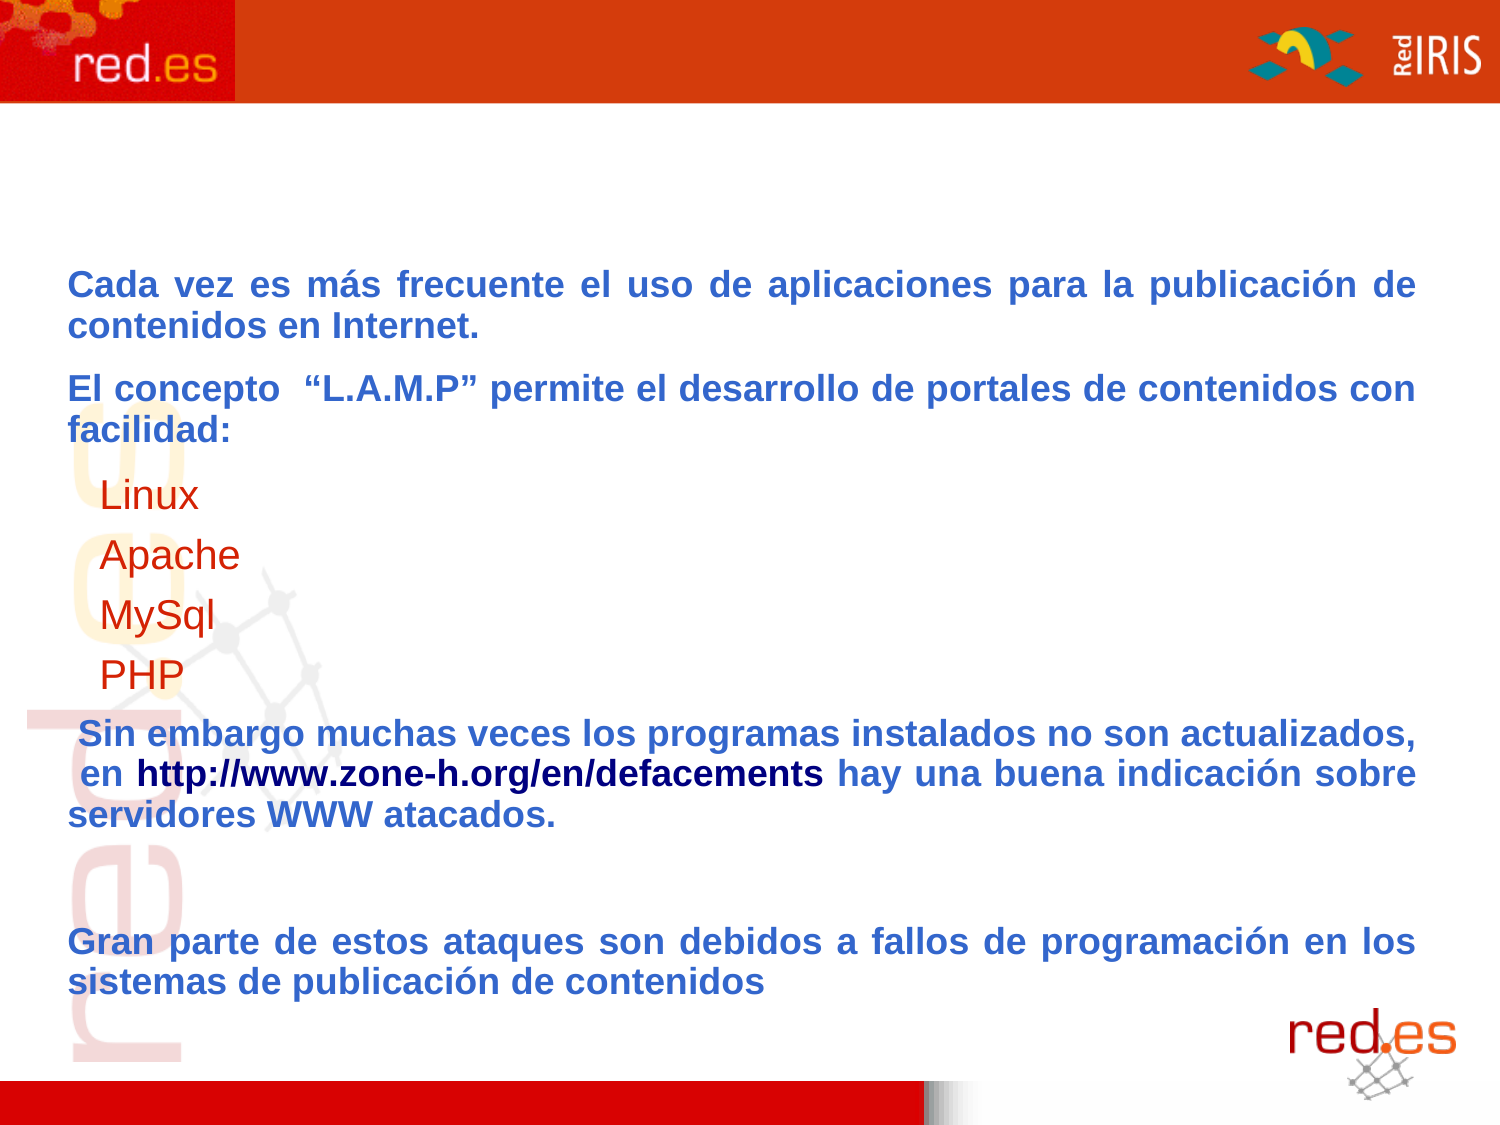

#
Cada vez es más frecuente el uso de aplicaciones para la publicación de contenidos en Internet.
El concepto “L.A.M.P” permite el desarrollo de portales de contenidos con facilidad:
Linux
Apache
MySql
PHP
 Sin embargo muchas veces los programas instalados no son actualizados, en http://www.zone-h.org/en/defacements hay una buena indicación sobre servidores WWW atacados.
Gran parte de estos ataques son debidos a fallos de programación en los sistemas de publicación de contenidos